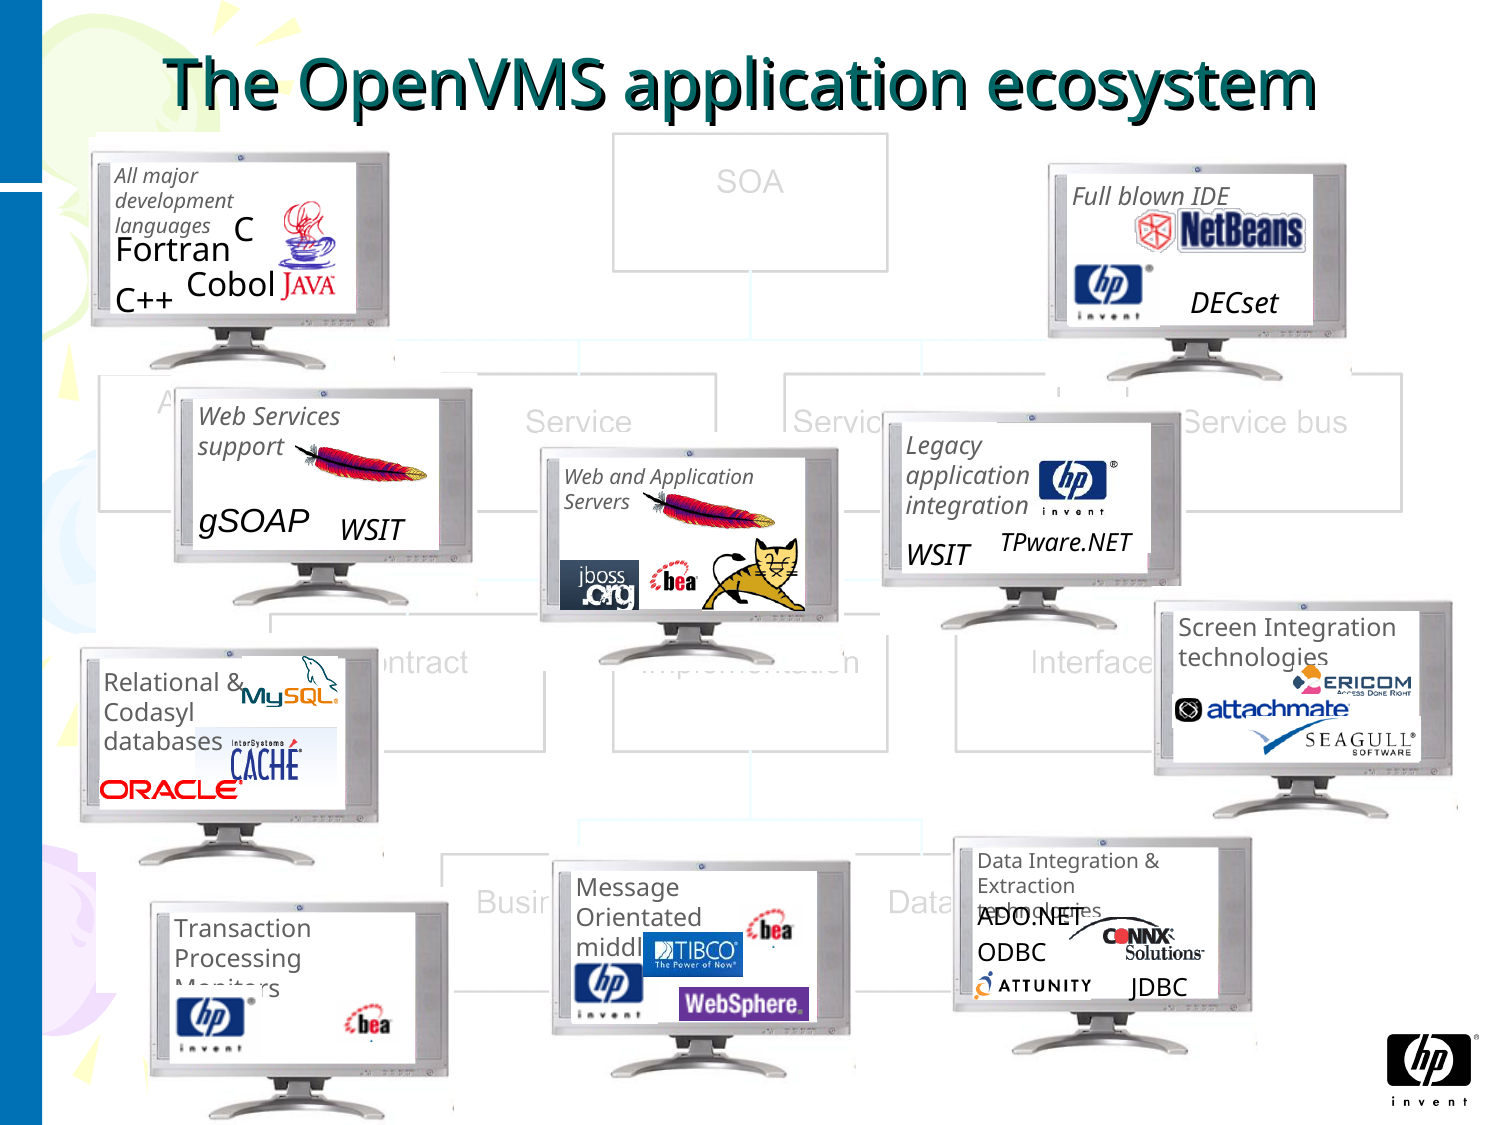

# The OpenVMS application ecosystem
All major development languages
Full blown IDE
C
Fortran
Cobol
C++
DECset
Web Services support
Legacy application integration
Web and Application Servers
gSOAP
WSIT
TPware.NET
WSIT
Screen Integration technologies
Relational & Codasyl databases
Data Integration & Extraction technologies
Message Orientated middleware
ADO.NET
Transaction Processing Monitors
ODBC
JDBC